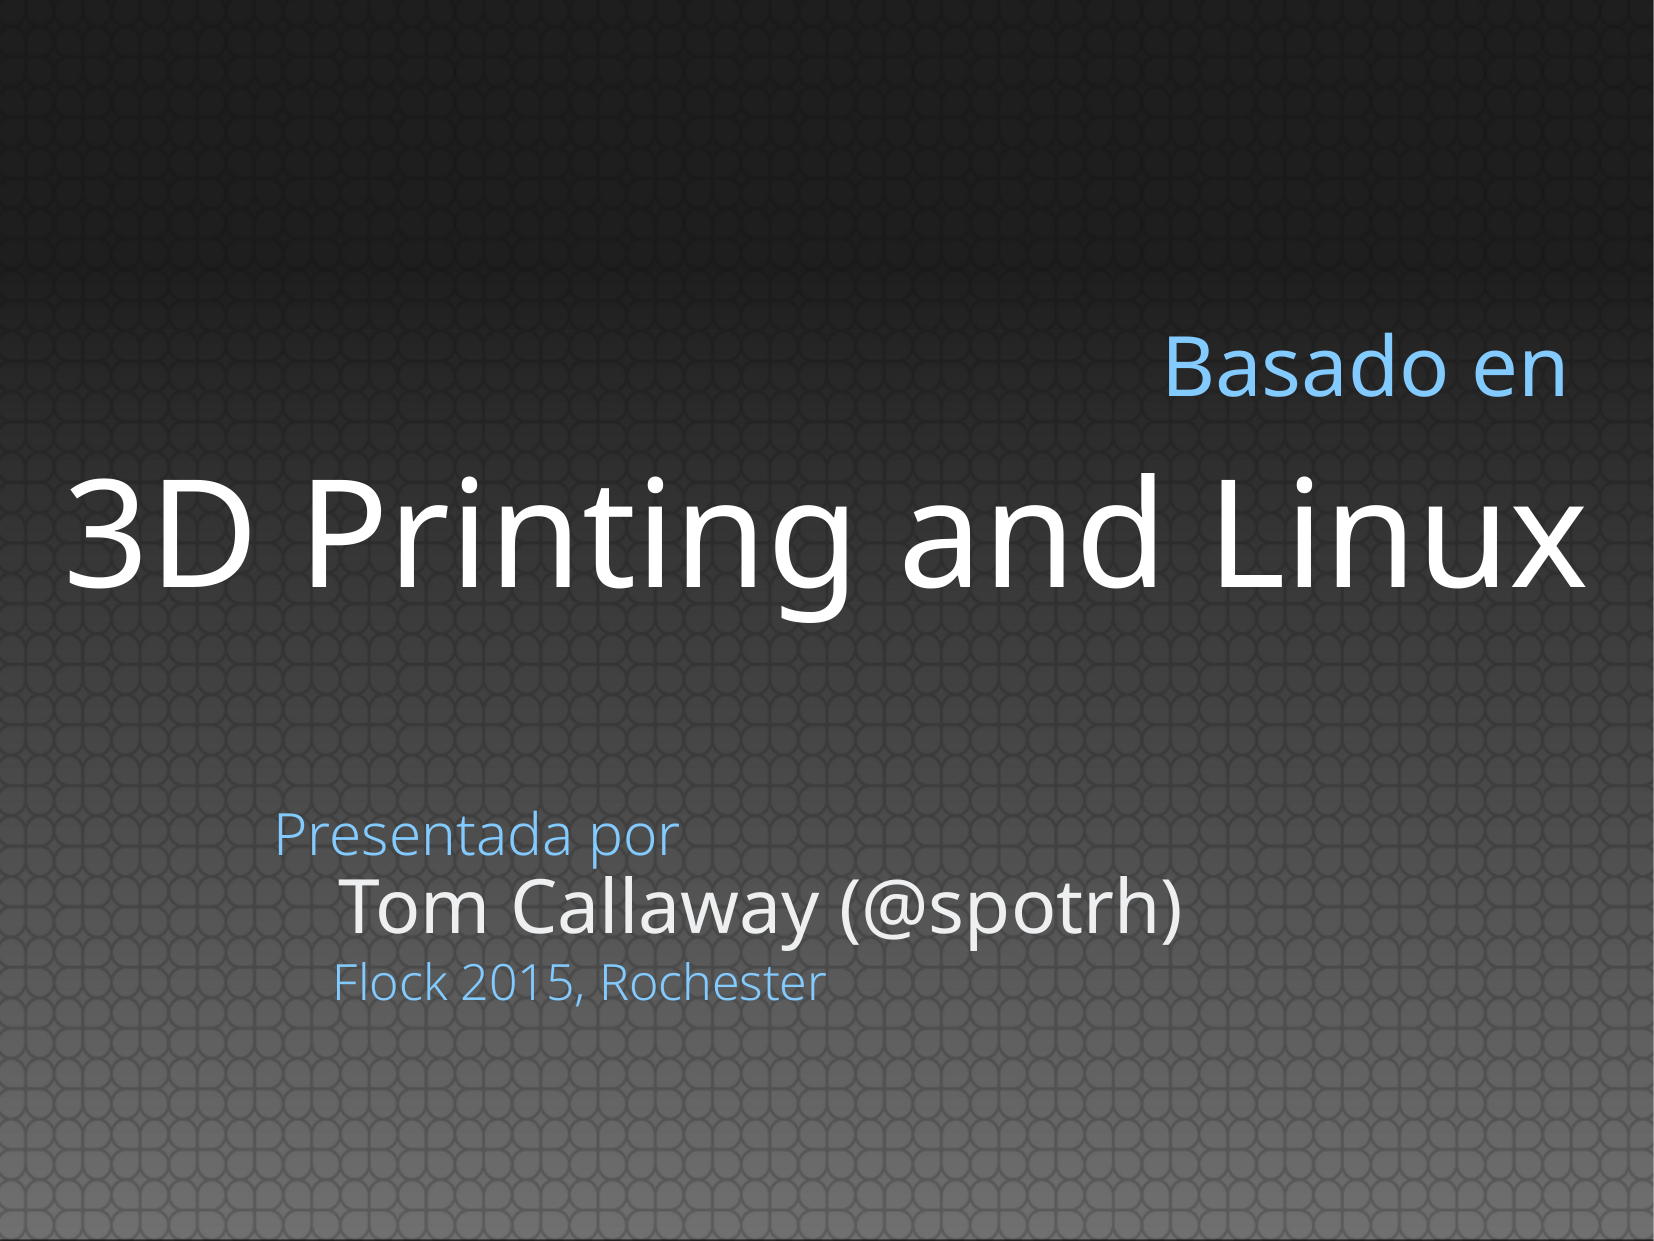

Basado en
3D Printing and Linux
Presentada por
Tom Callaway (@spotrh)
Flock 2015, Rochester